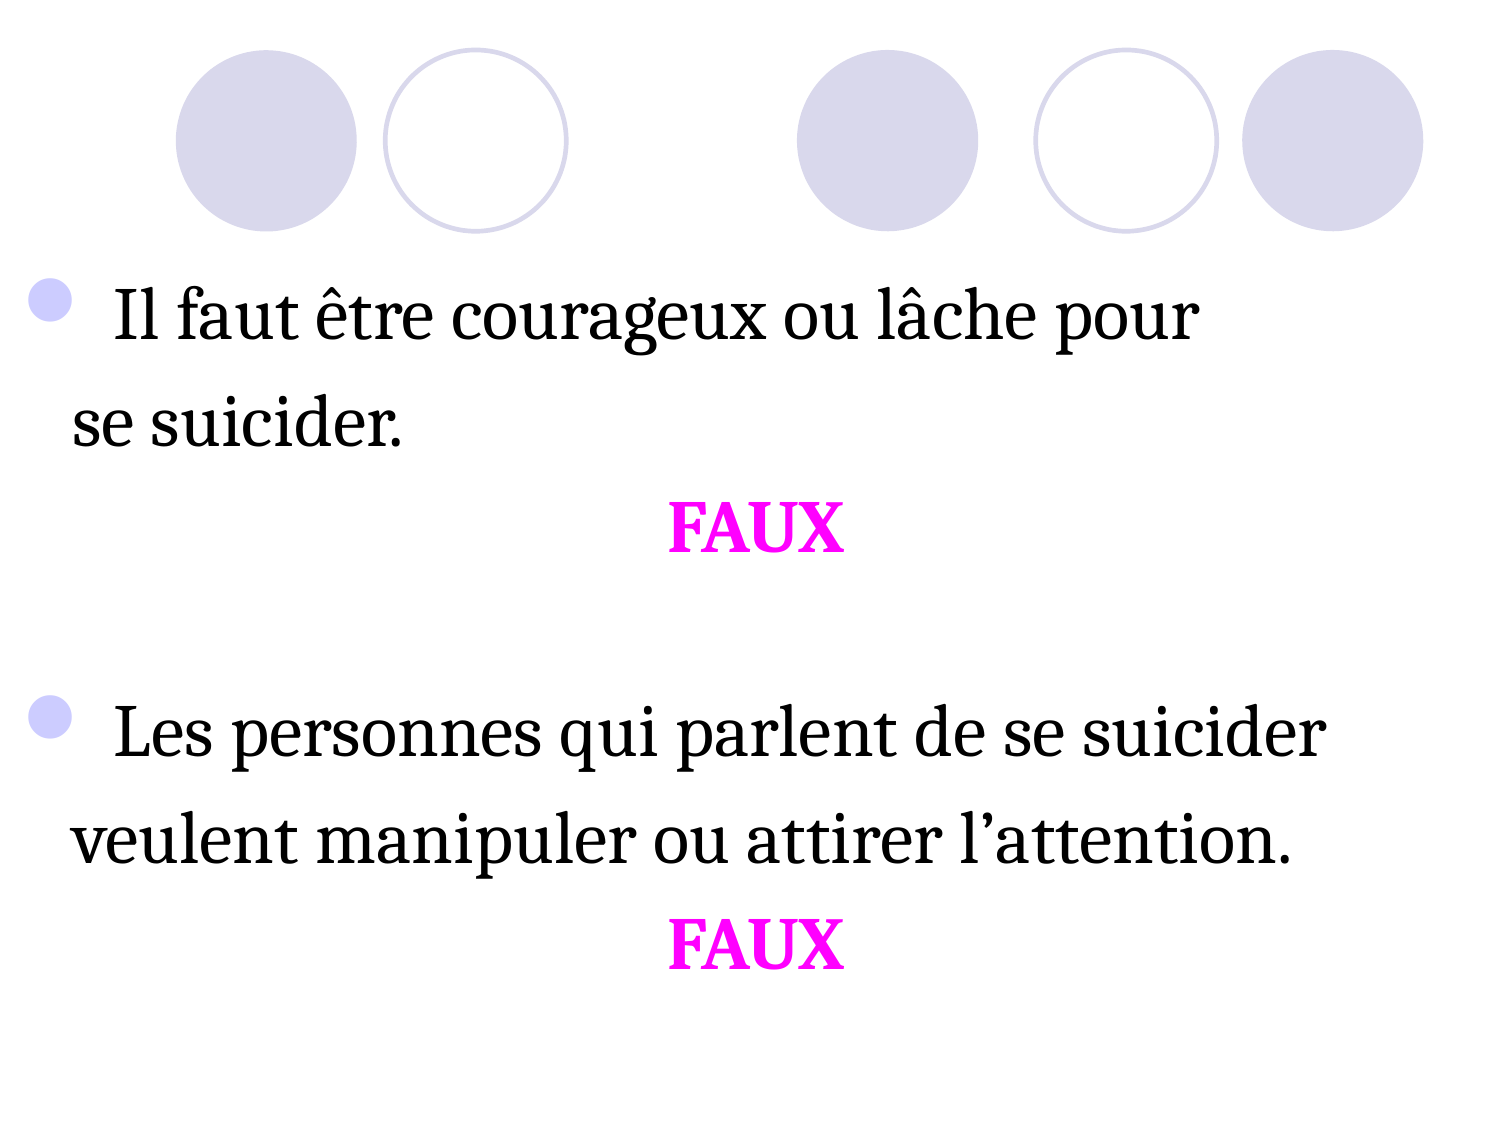

Il faut être courageux ou lâche pour
 se suicider.
FAUX
 Les personnes qui parlent de se suicider
 veulent manipuler ou attirer l’attention.
FAUX